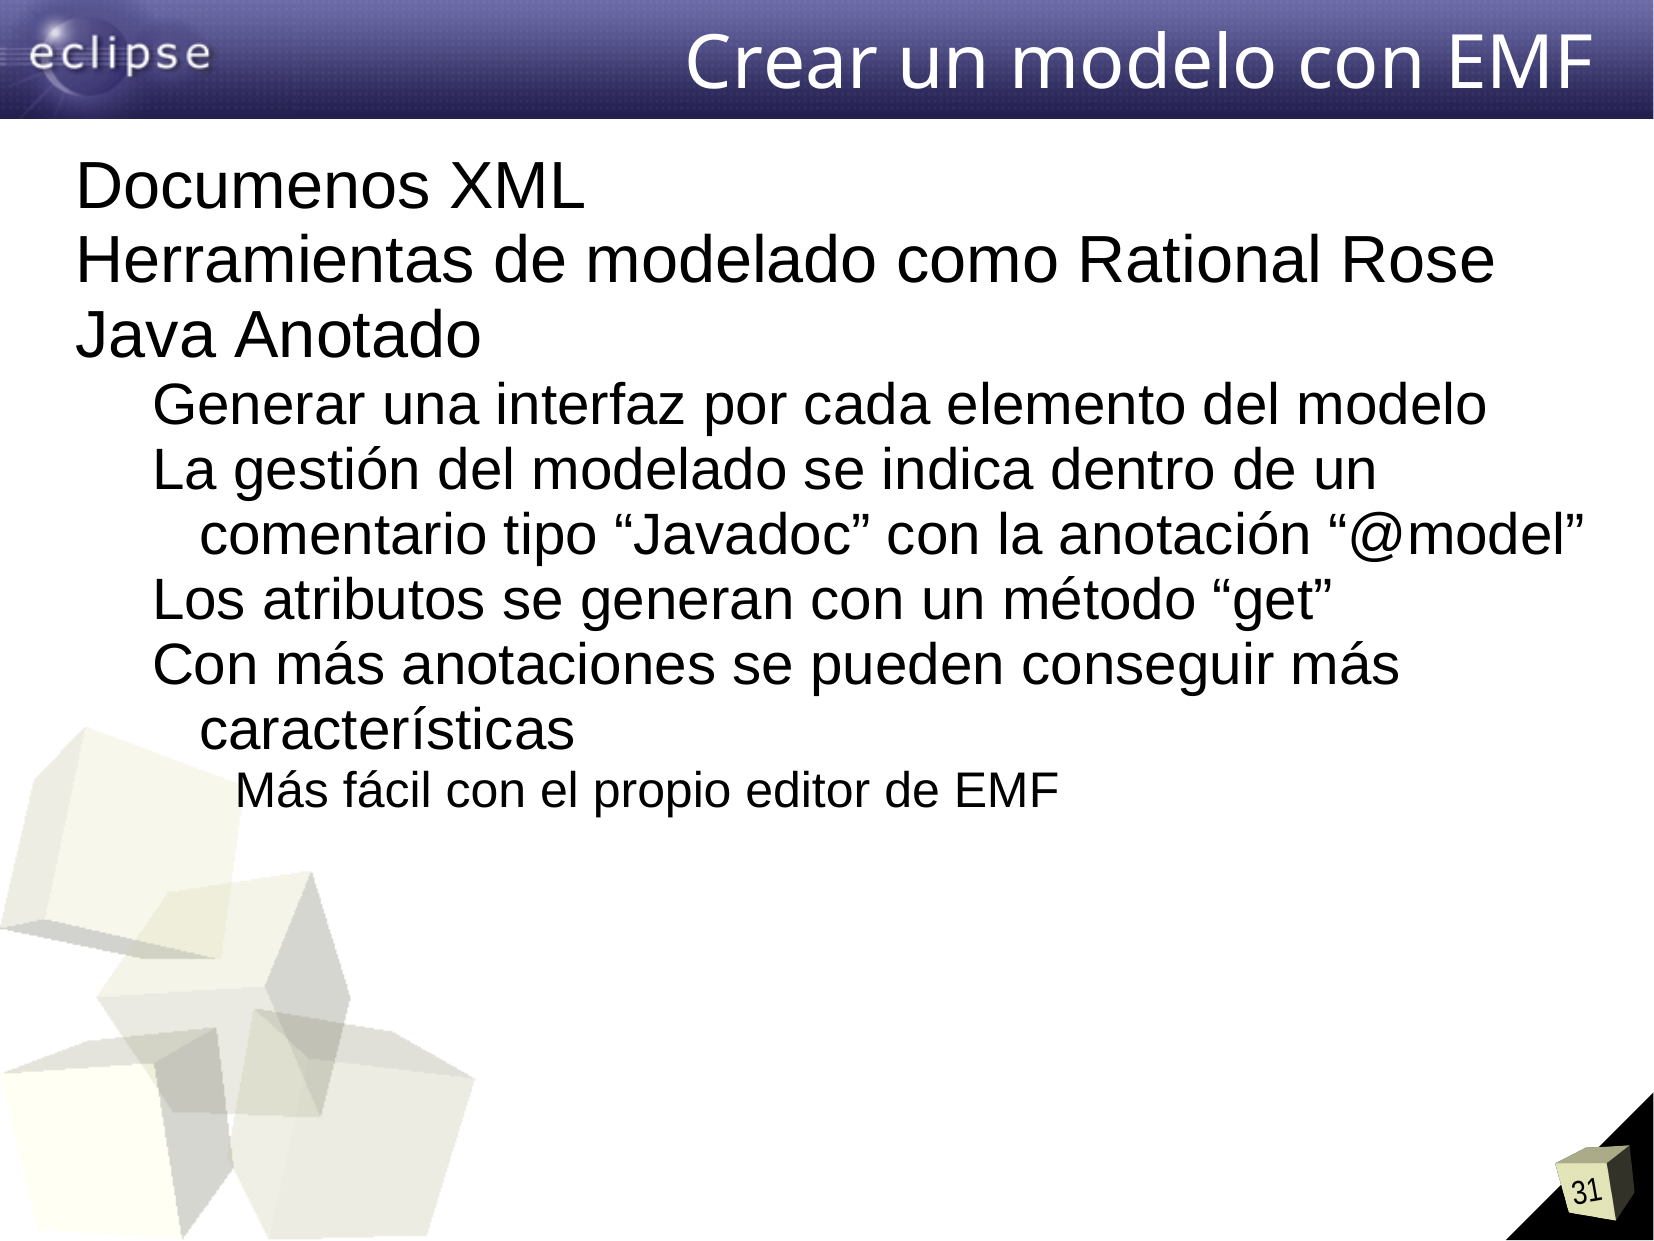

# Crear un modelo con EMF
Documenos XML
Herramientas de modelado como Rational Rose
Java Anotado
Generar una interfaz por cada elemento del modelo
La gestión del modelado se indica dentro de un comentario tipo “Javadoc” con la anotación “@model”
Los atributos se generan con un método “get”
Con más anotaciones se pueden conseguir más características
Más fácil con el propio editor de EMF